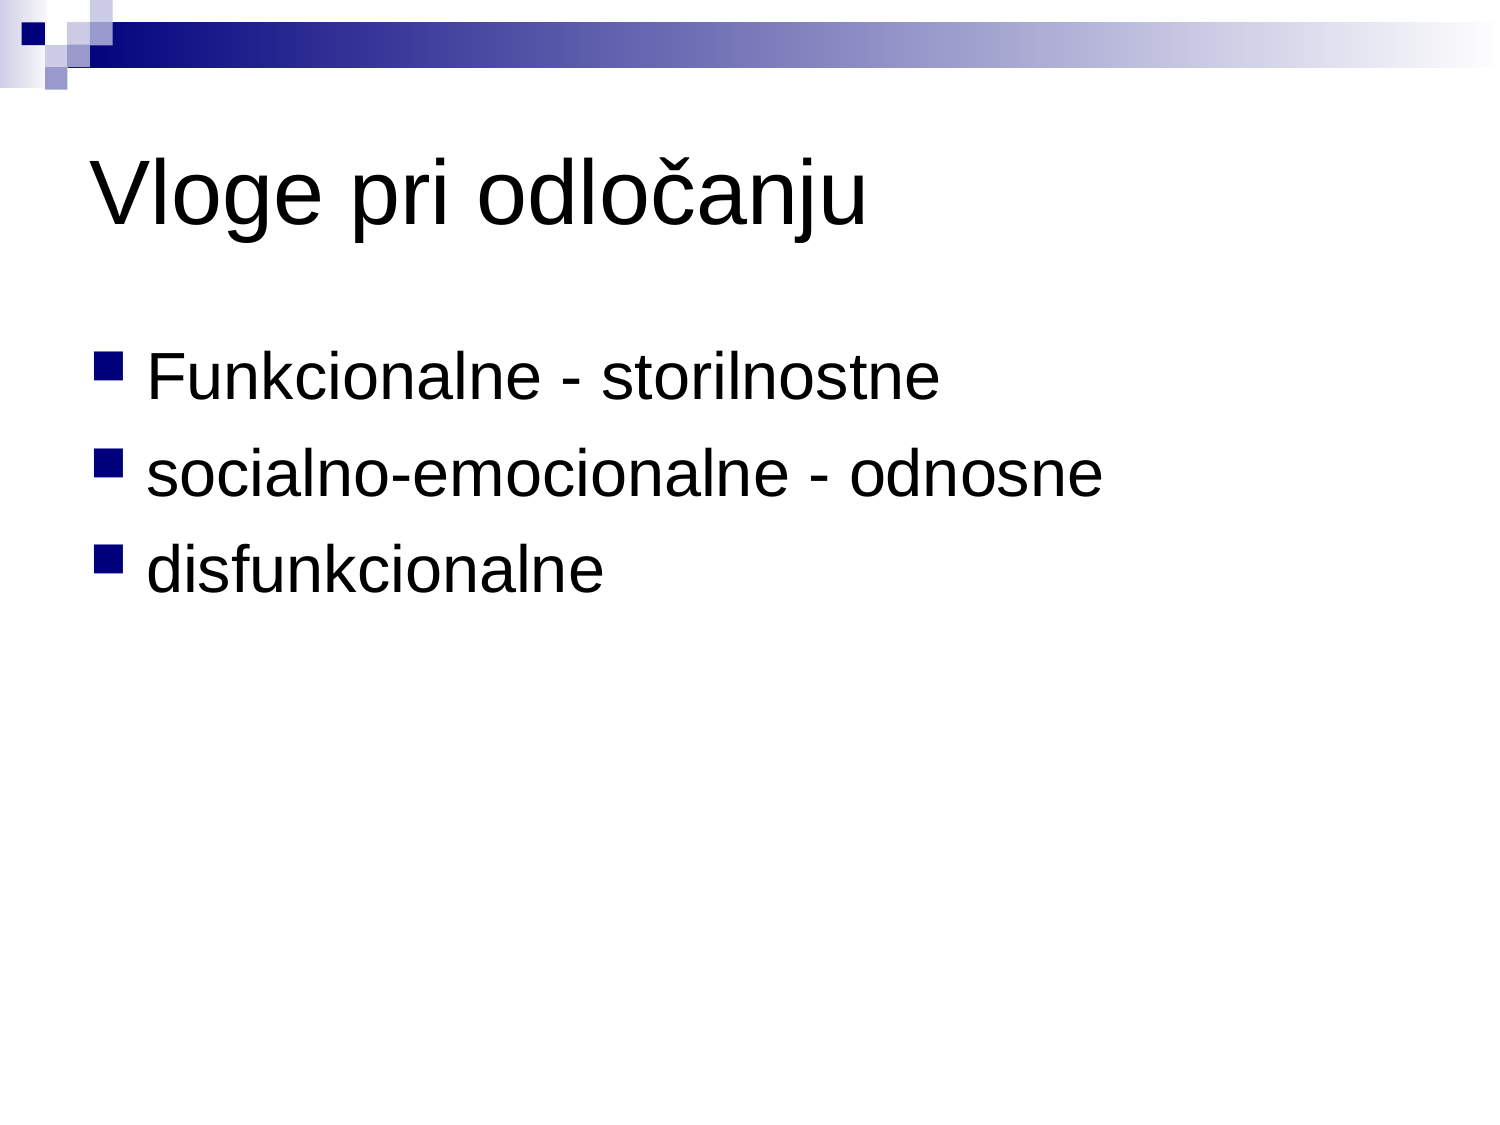

# Vloge pri odločanju
Funkcionalne - storilnostne
socialno-emocionalne - odnosne
disfunkcionalne